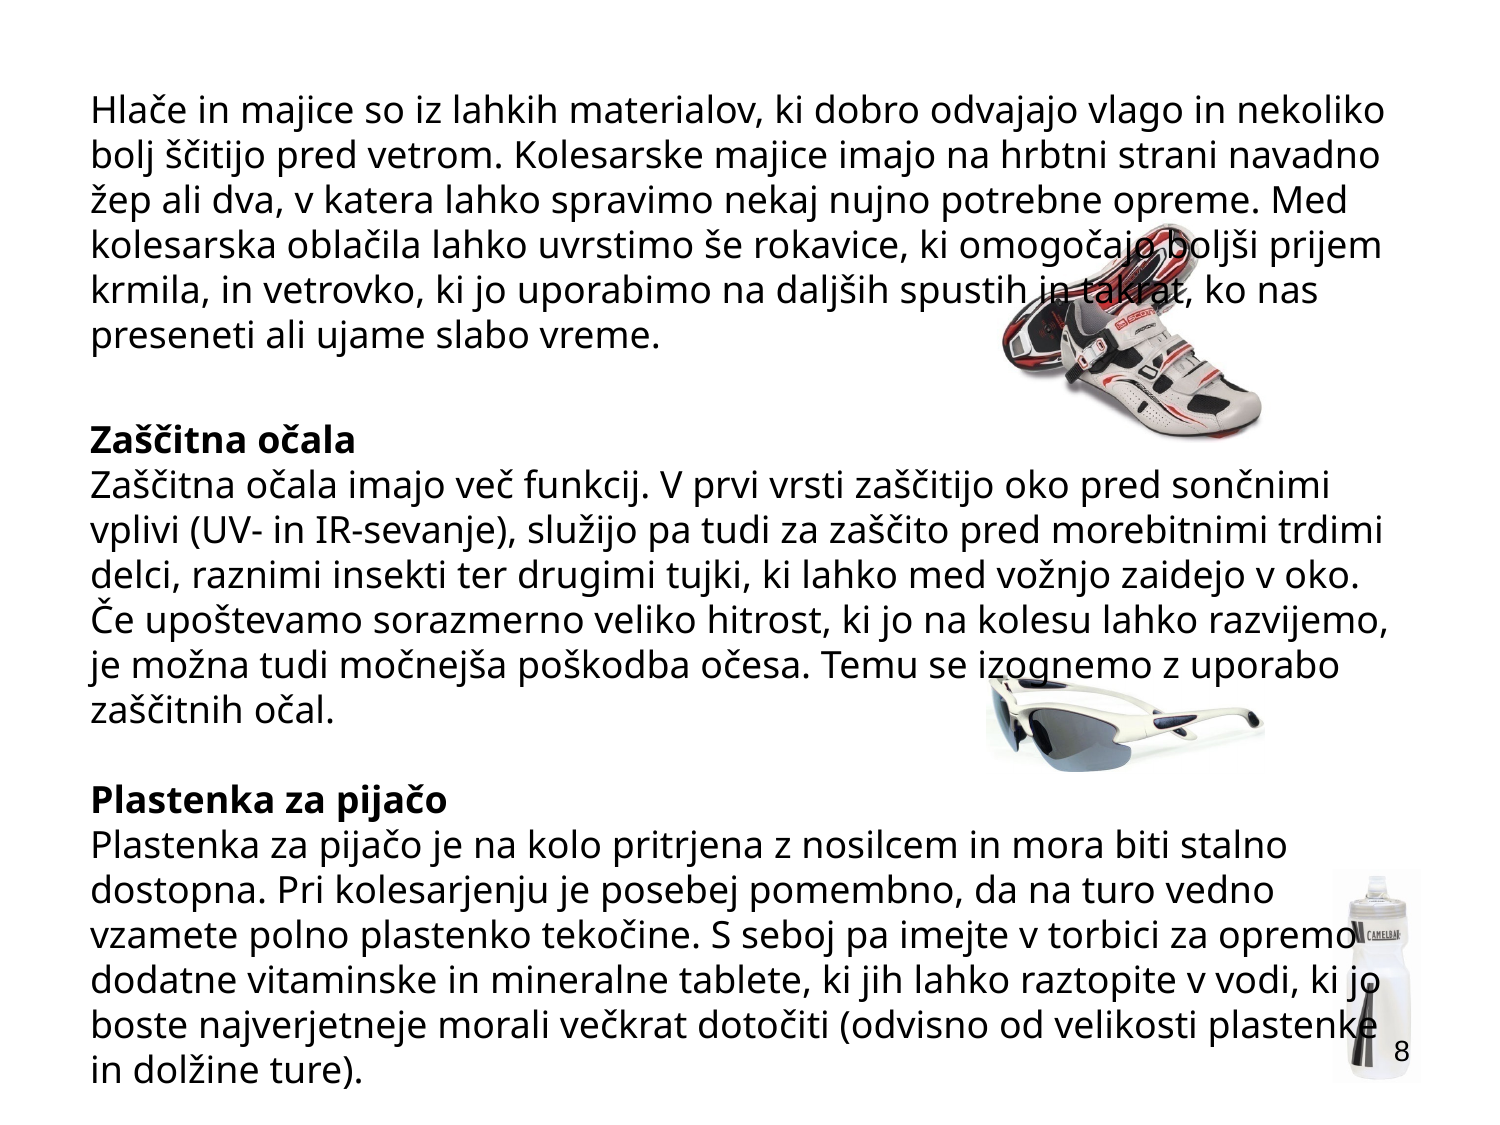

# Hlače in majice so iz lahkih materialov, ki dobro odvajajo vlago in nekoliko bolj ščitijo pred vetrom. Kolesarske majice imajo na hrbtni strani navadno žep ali dva, v katera lahko spravimo nekaj nujno potrebne opreme. Med kolesarska oblačila lahko uvrstimo še rokavice, ki omogočajo boljši prijem krmila, in vetrovko, ki jo uporabimo na daljših spustih in takrat, ko nas preseneti ali ujame slabo vreme.
Zaščitna očala
Zaščitna očala imajo več funkcij. V prvi vrsti zaščitijo oko pred sončnimi vplivi (UV- in IR-sevanje), služijo pa tudi za zaščito pred morebitnimi trdimi delci, raznimi insekti ter drugimi tujki, ki lahko med vožnjo zaidejo v oko. Če upoštevamo sorazmerno veliko hitrost, ki jo na kolesu lahko razvijemo, je možna tudi močnejša poškodba očesa. Temu se izognemo z uporabo zaščitnih očal.
Plastenka za pijačo
Plastenka za pijačo je na kolo pritrjena z nosilcem in mora biti stalno dostopna. Pri kolesarjenju je posebej pomembno, da na turo vedno vzamete polno plastenko tekočine. S seboj pa imejte v torbici za opremo dodatne vitaminske in mineralne tablete, ki jih lahko raztopite v vodi, ki jo boste najverjetneje morali večkrat dotočiti (odvisno od velikosti plastenke in dolžine ture).